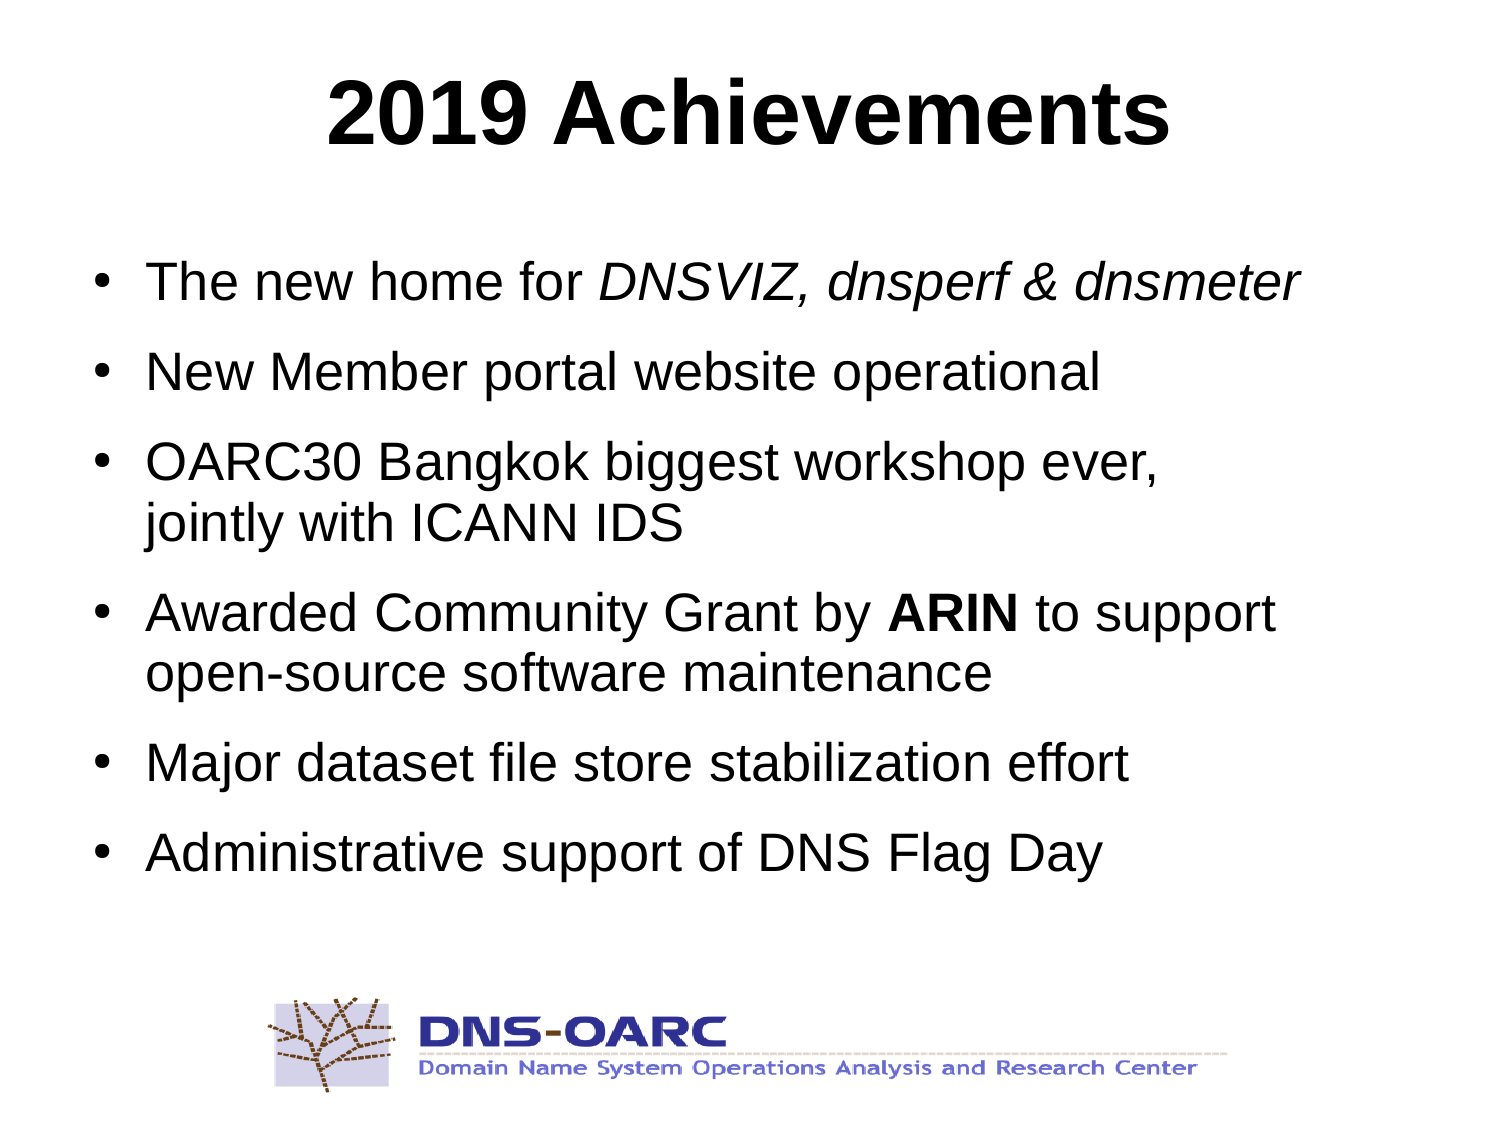

# 2019 Achievements
The new home for DNSVIZ, dnsperf & dnsmeter
New Member portal website operational
OARC30 Bangkok biggest workshop ever,
jointly with ICANN IDS
Awarded Community Grant by ARIN to support
open-source software maintenance
Major dataset file store stabilization effort
Administrative support of DNS Flag Day